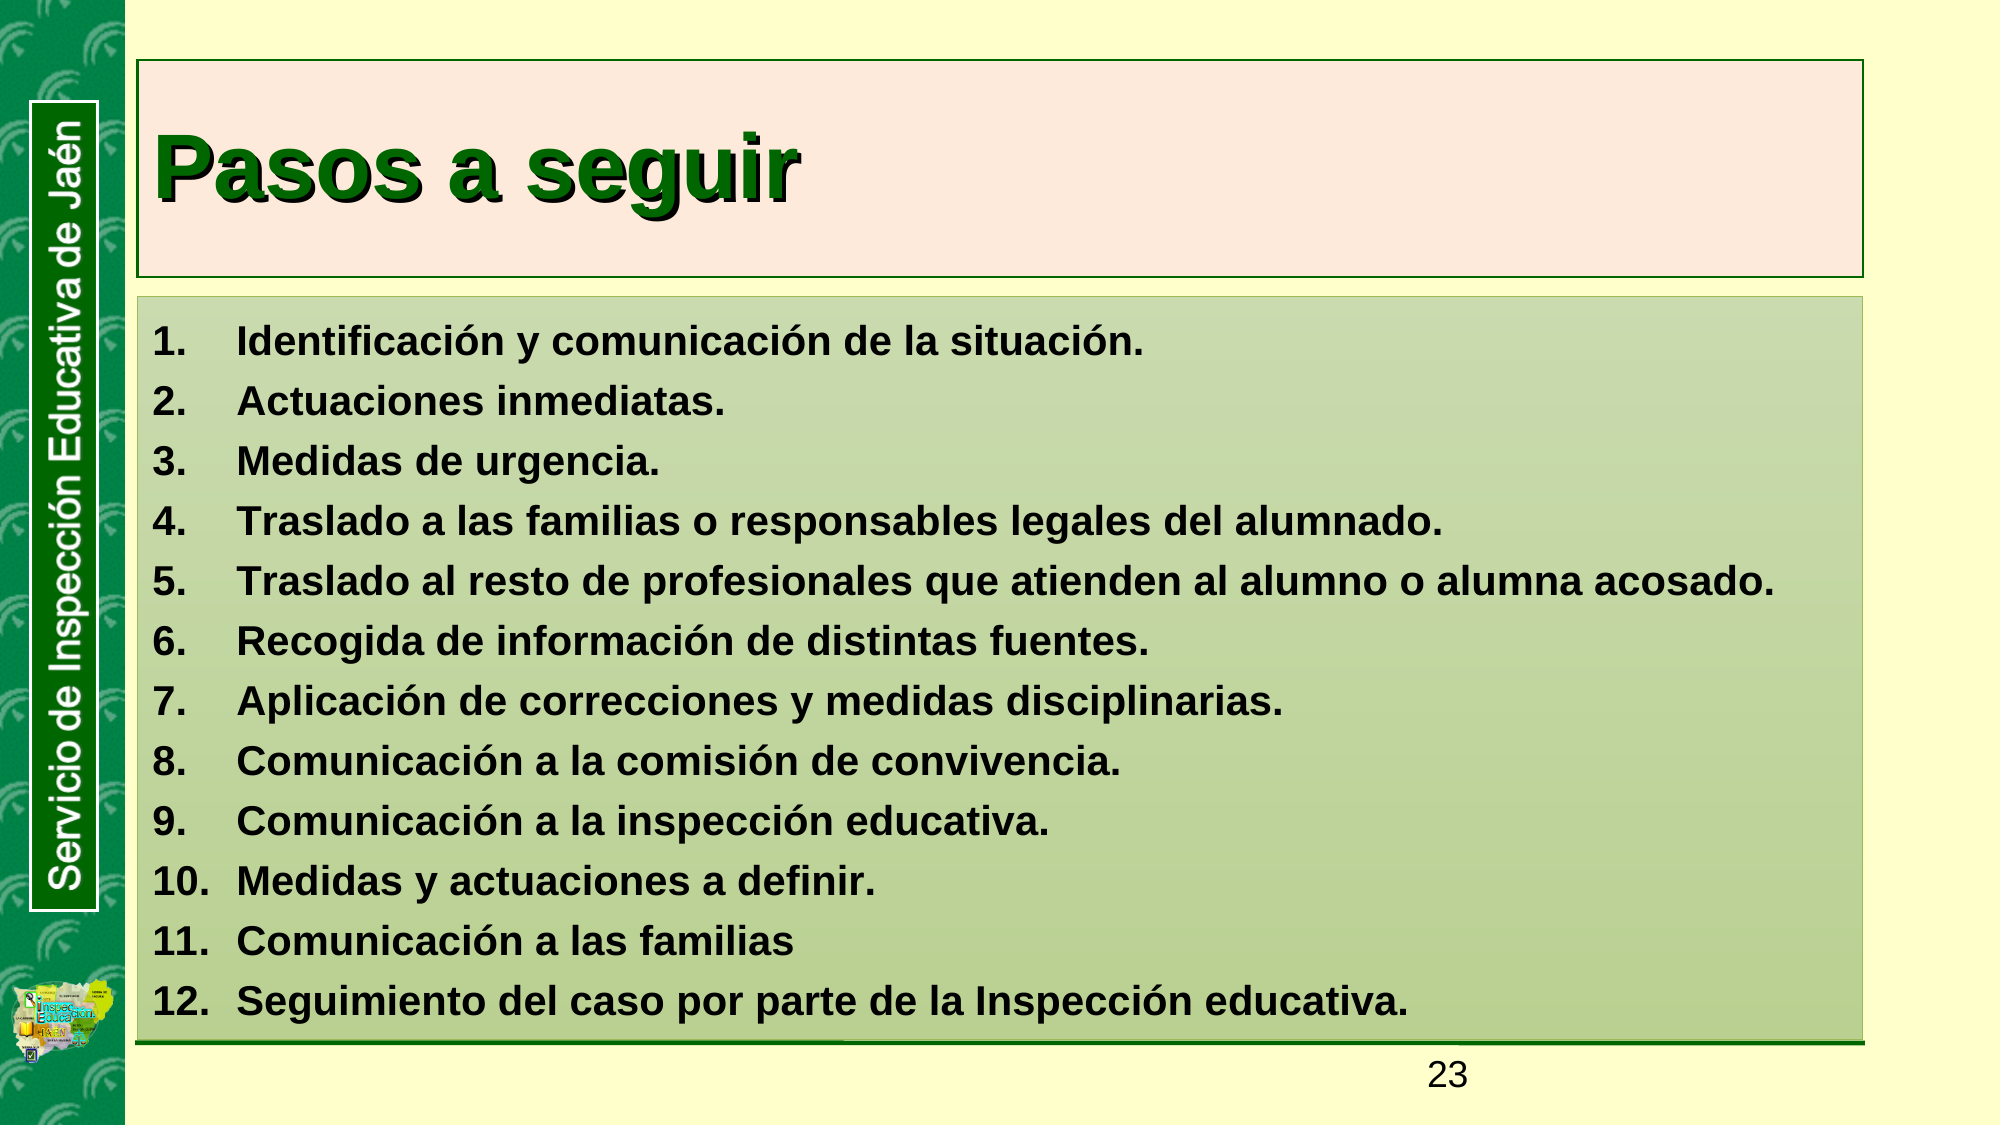

Pasos a seguir
Identificación y comunicación de la situación.
Actuaciones inmediatas.
Medidas de urgencia.
Traslado a las familias o responsables legales del alumnado.
Traslado al resto de profesionales que atienden al alumno o alumna acosado.
Recogida de información de distintas fuentes.
Aplicación de correcciones y medidas disciplinarias.
Comunicación a la comisión de convivencia.
Comunicación a la inspección educativa.
Medidas y actuaciones a definir.
Comunicación a las familias
Seguimiento del caso por parte de la Inspección educativa.